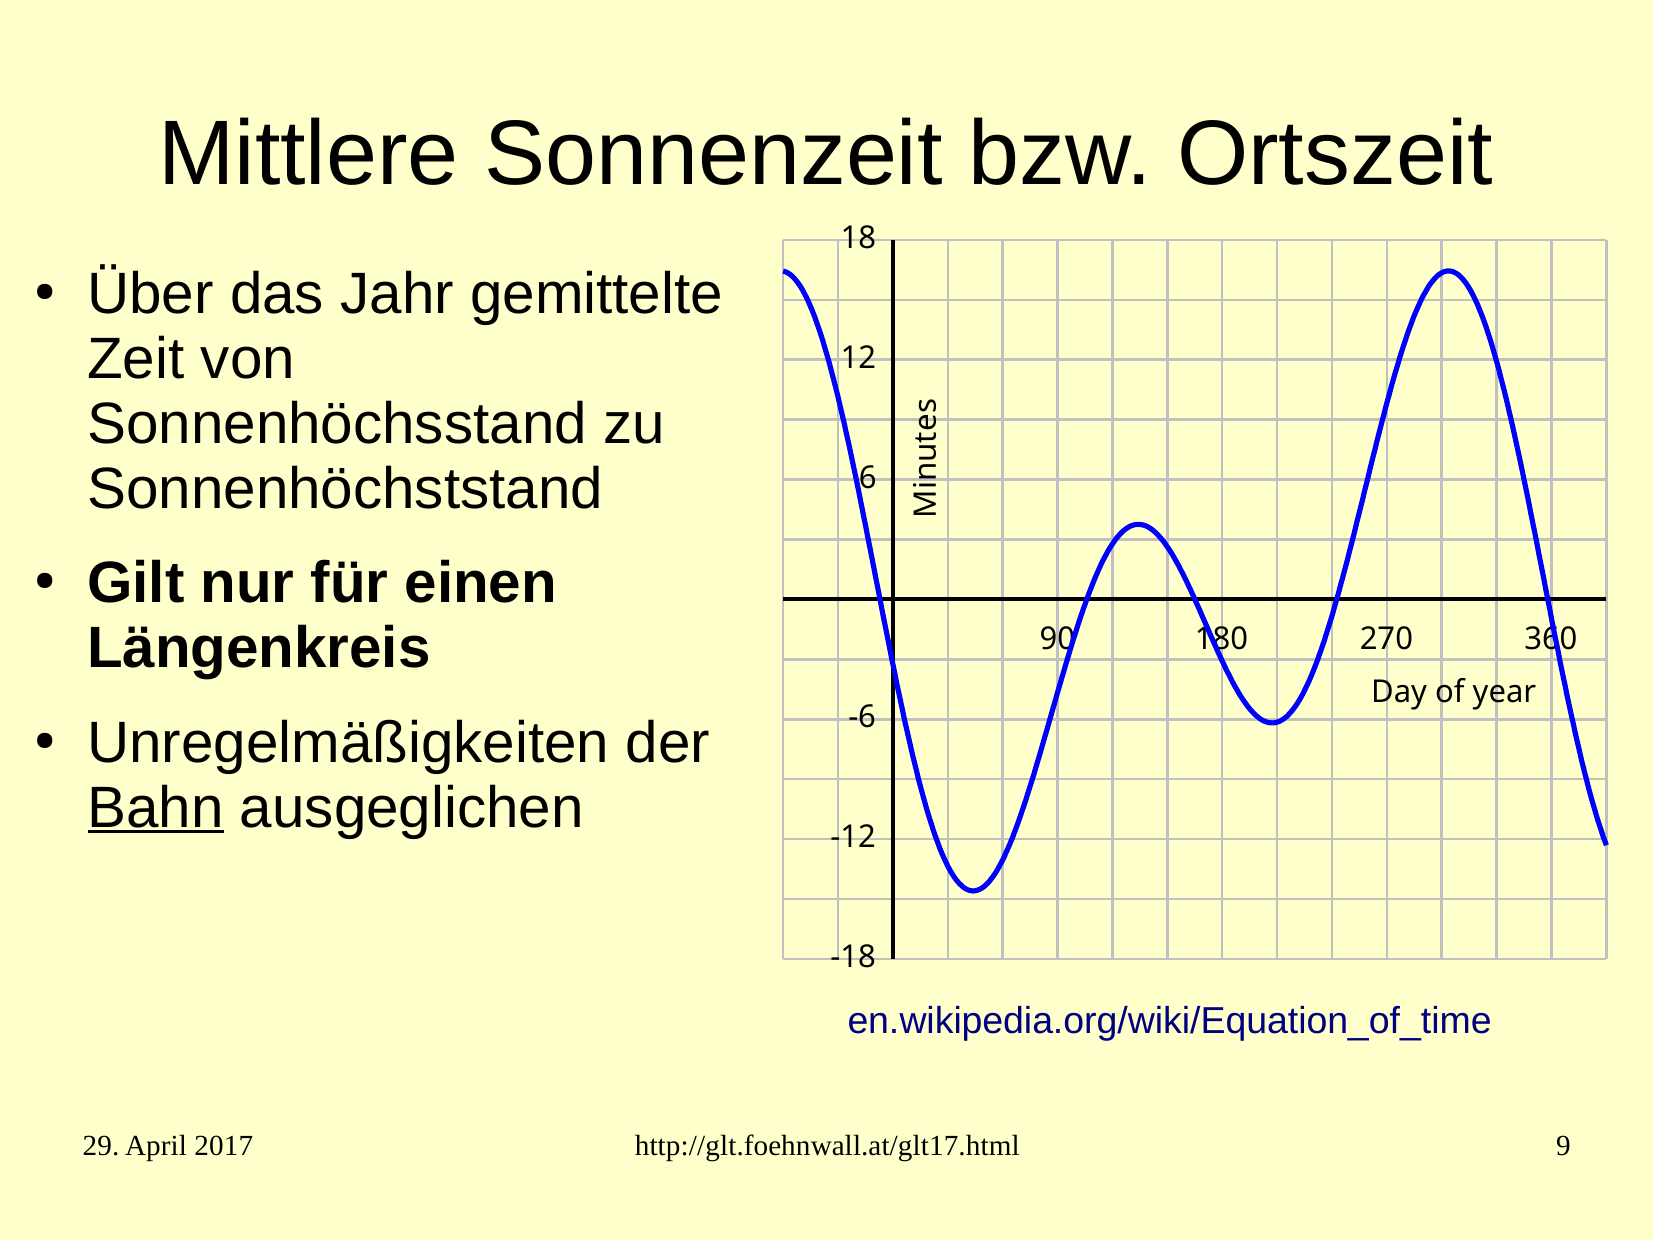

# Mittlere Sonnenzeit bzw. Ortszeit
Über das Jahr gemittelte Zeit von Sonnenhöchsstand zu Sonnenhöchststand
Gilt nur für einen Längenkreis
Unregelmäßigkeiten der Bahn ausgeglichen
en.wikipedia.org/wiki/Equation_of_time
29. April 2017
http://glt.foehnwall.at/glt17.html
9